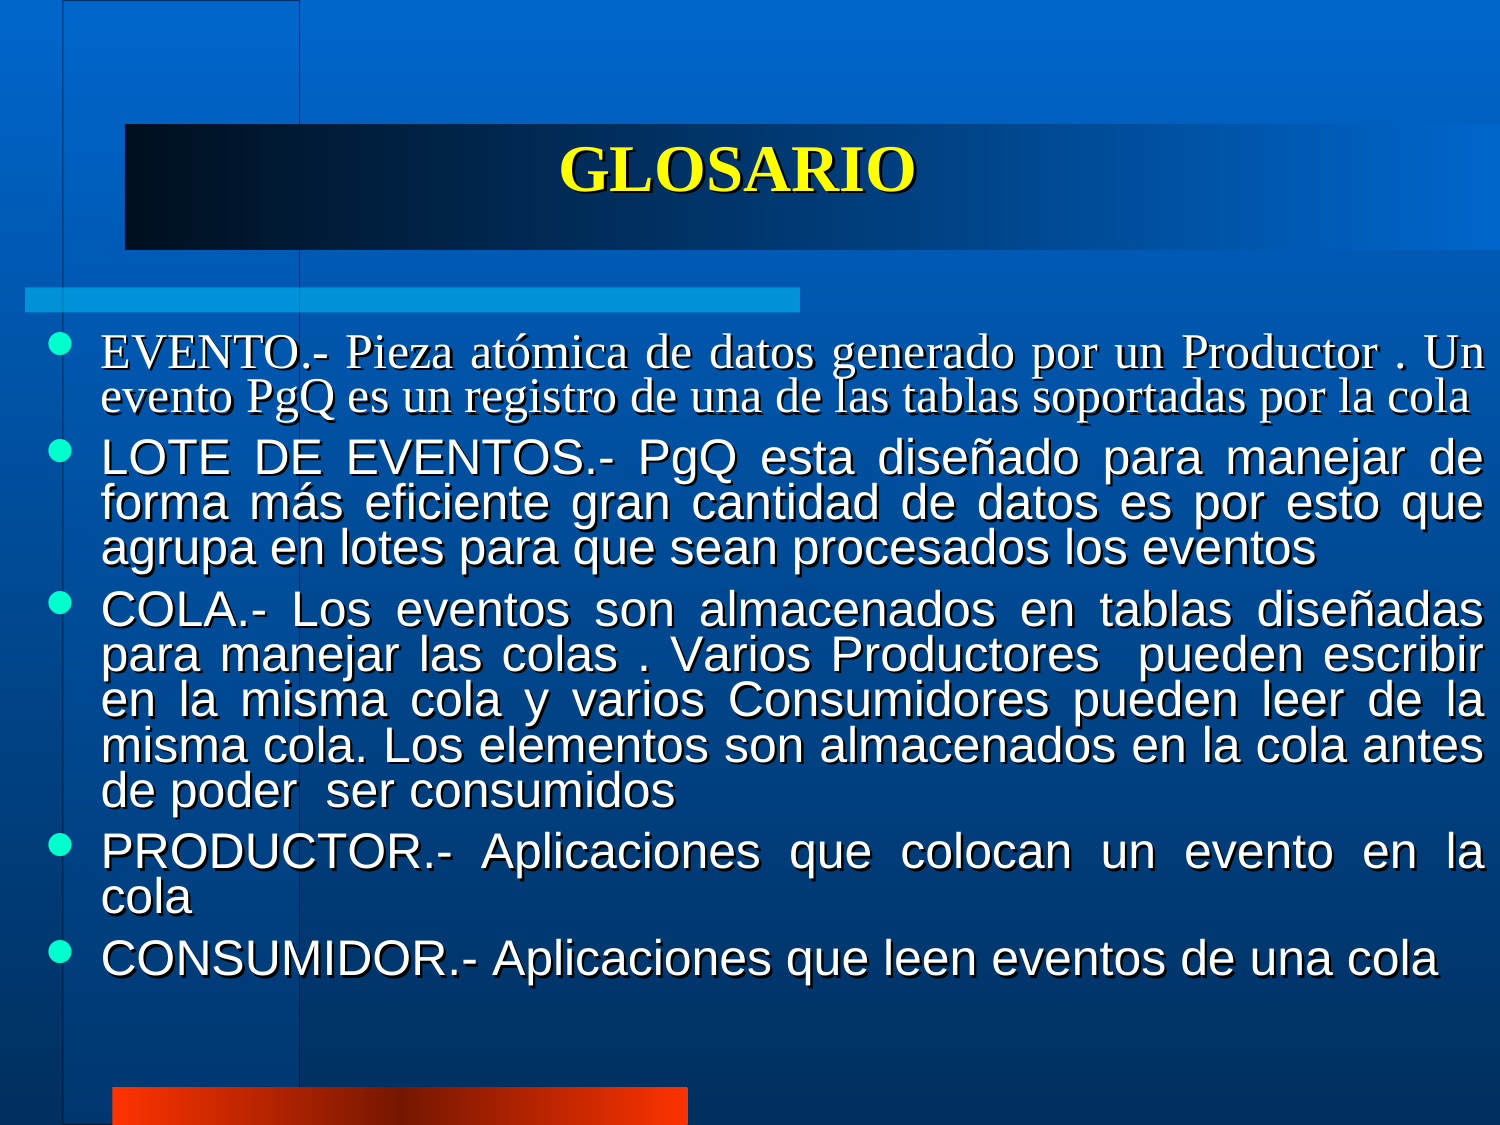

# GLOSARIO
EVENTO.- Pieza atómica de datos generado por un Productor . Un evento PgQ es un registro de una de las tablas soportadas por la cola
LOTE DE EVENTOS.- PgQ esta diseñado para manejar de forma más eficiente gran cantidad de datos es por esto que agrupa en lotes para que sean procesados los eventos
COLA.- Los eventos son almacenados en tablas diseñadas para manejar las colas . Varios Productores pueden escribir en la misma cola y varios Consumidores pueden leer de la misma cola. Los elementos son almacenados en la cola antes de poder ser consumidos
PRODUCTOR.- Aplicaciones que colocan un evento en la cola
CONSUMIDOR.- Aplicaciones que leen eventos de una cola